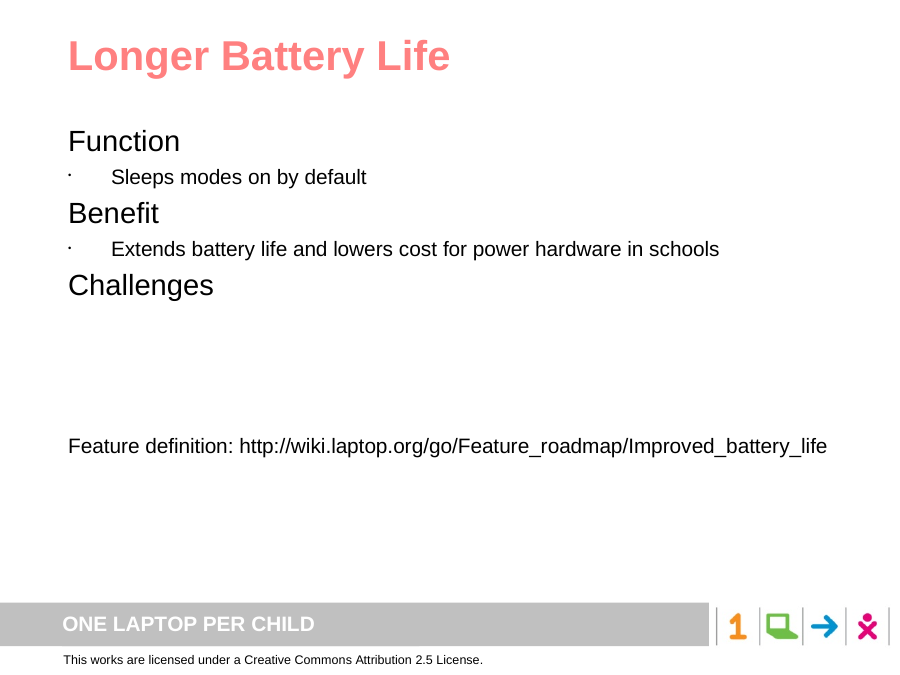

Longer Battery Life
Function
Sleeps modes on by default
Benefit
Extends battery life and lowers cost for power hardware in schools
Challenges
Needs careful testing.
More aggressive sleep modes may need customization by user
Need to quantify how much extra time you get
Feature definition: http://wiki.laptop.org/go/Feature_roadmap/Improved_battery_life